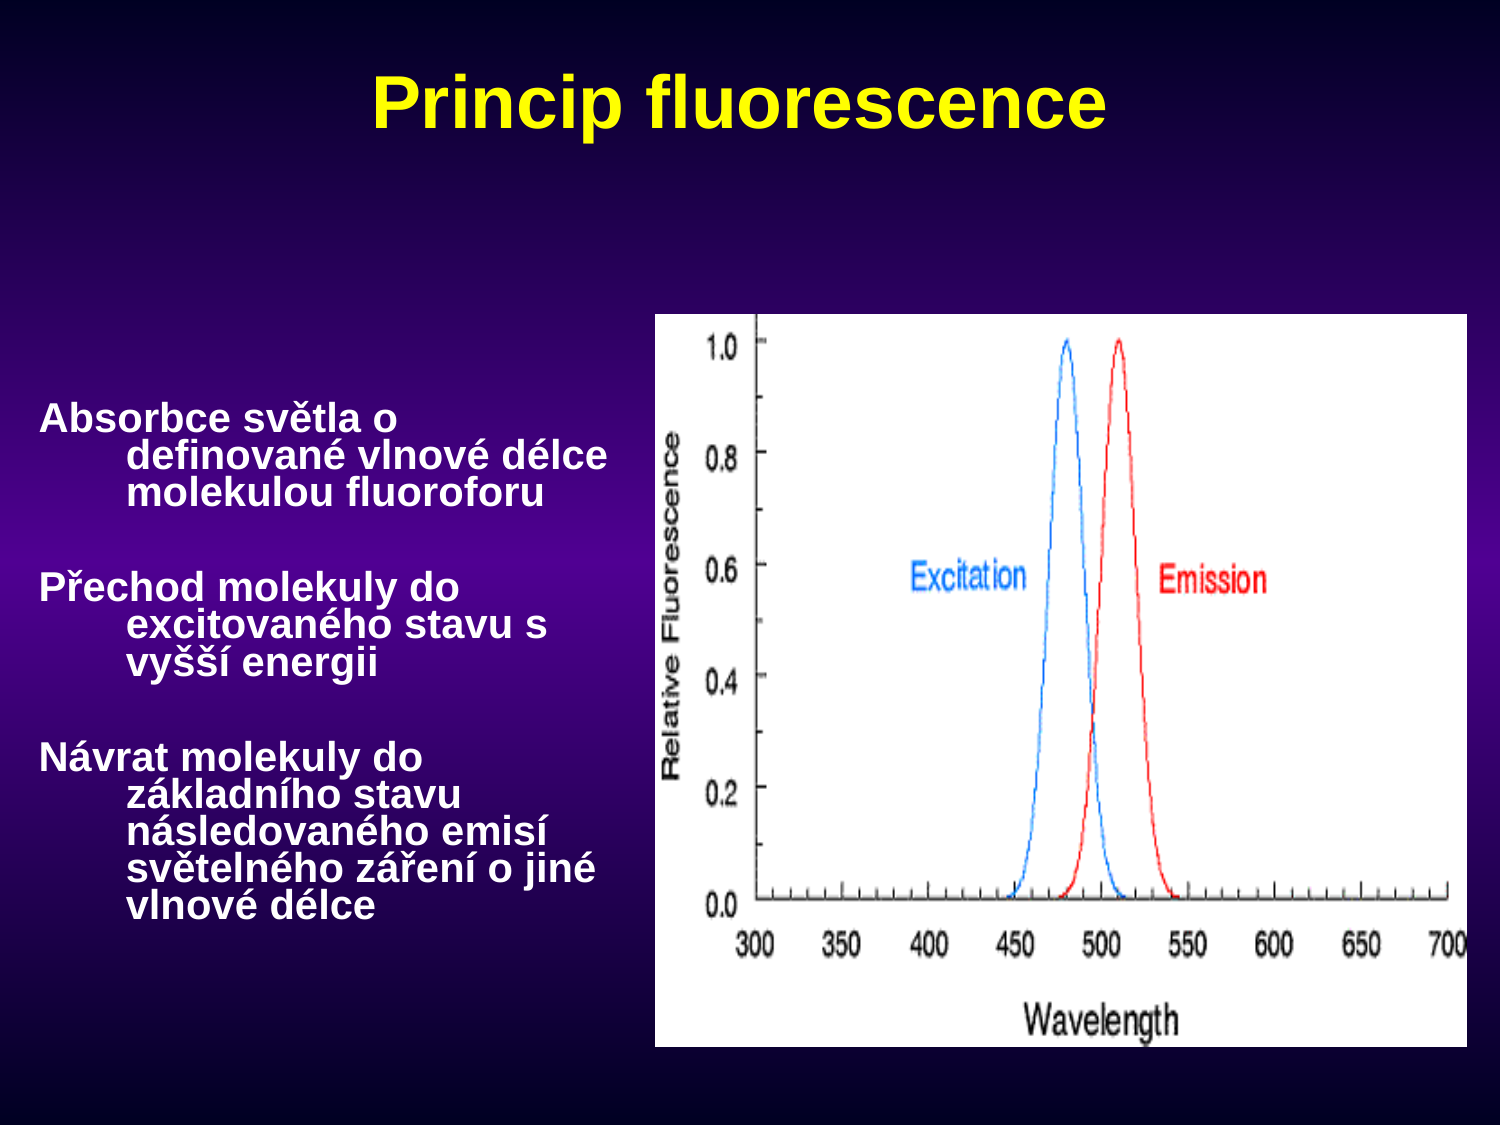

# Princip fluorescence
Absorbce světla o definované vlnové délce molekulou fluoroforu
Přechod molekuly do excitovaného stavu s vyšší energii
Návrat molekuly do základního stavu následovaného emisí světelného záření o jiné vlnové délce